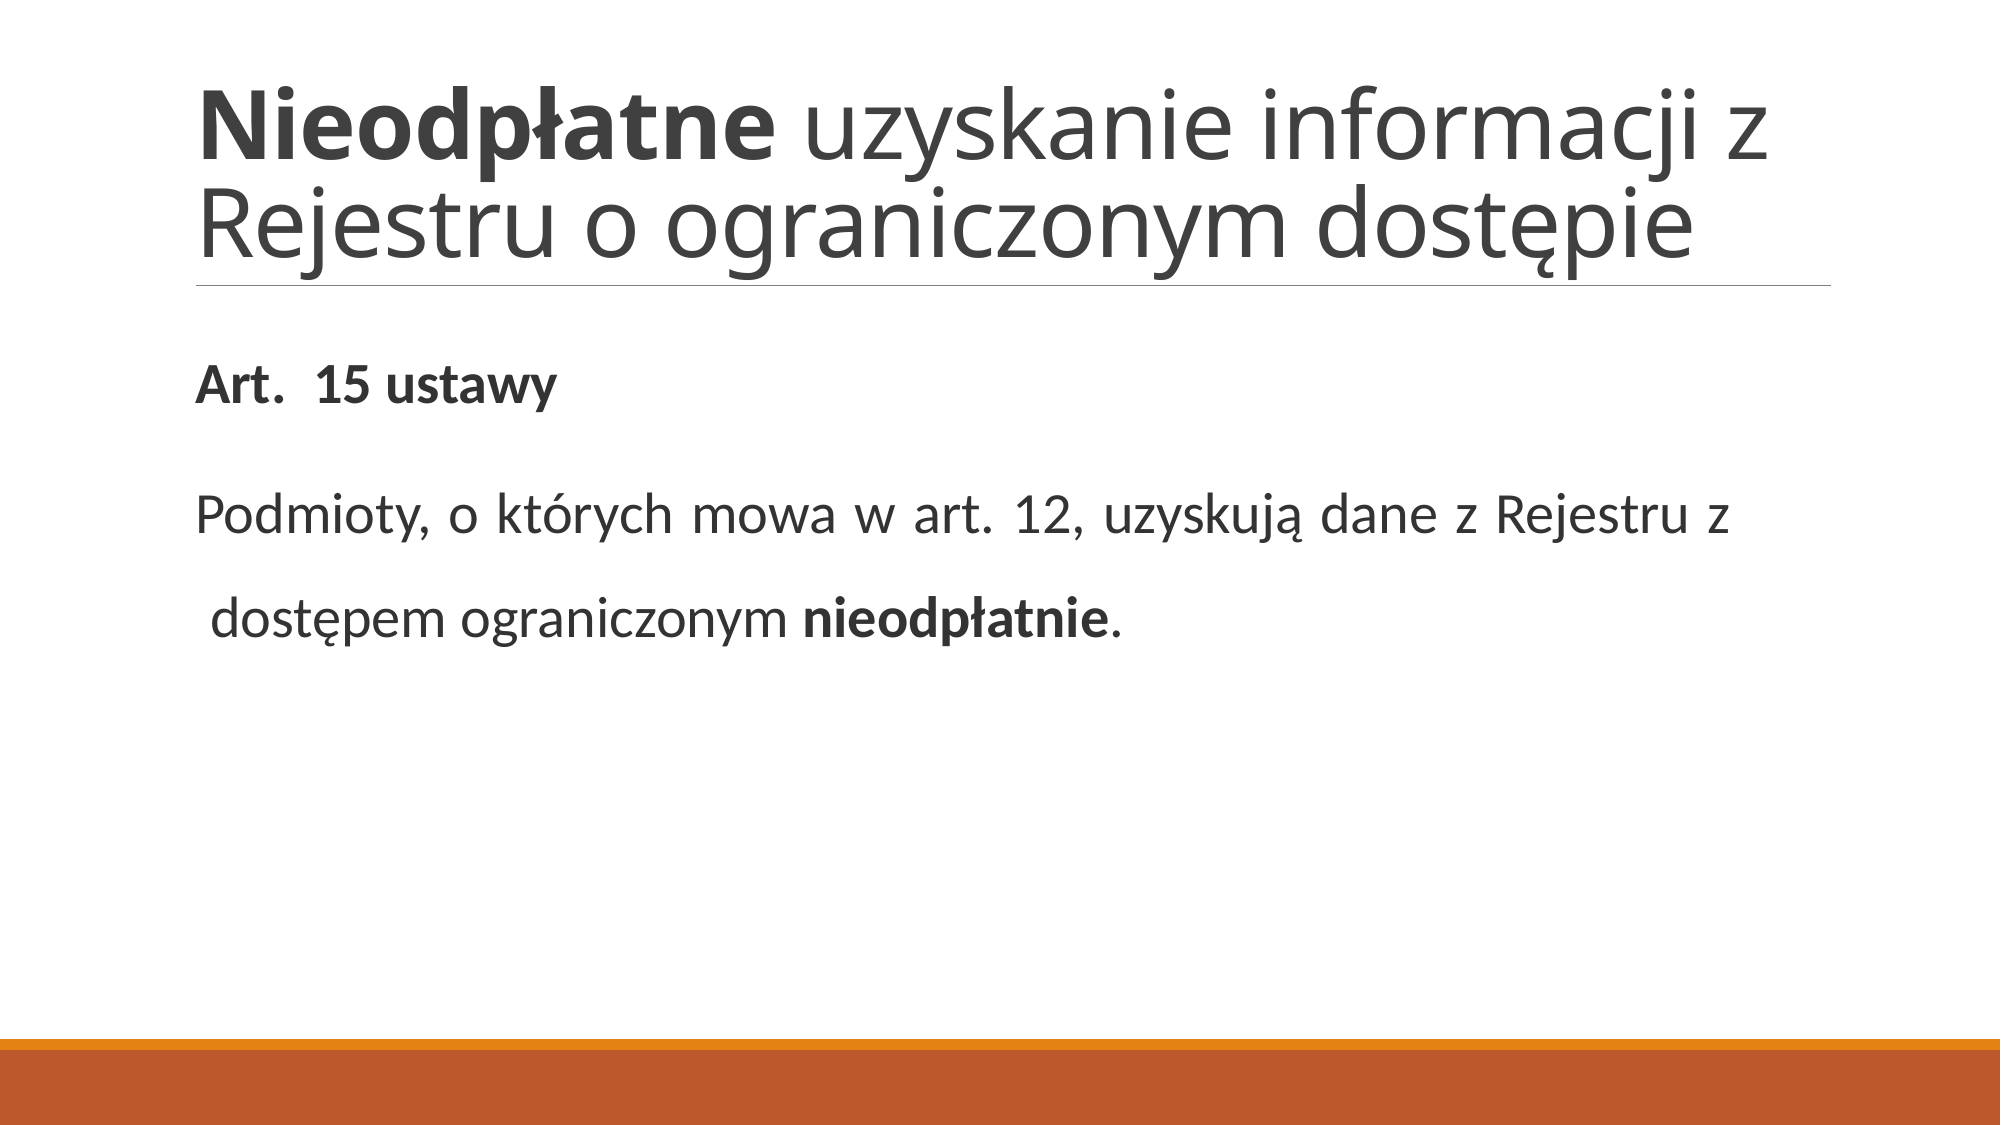

# Nieodpłatne uzyskanie informacji z Rejestru o ograniczonym dostępie
Art.  15 ustawy
Podmioty, o których mowa w art. 12, uzyskują dane z Rejestru z dostępem ograniczonym nieodpłatnie.